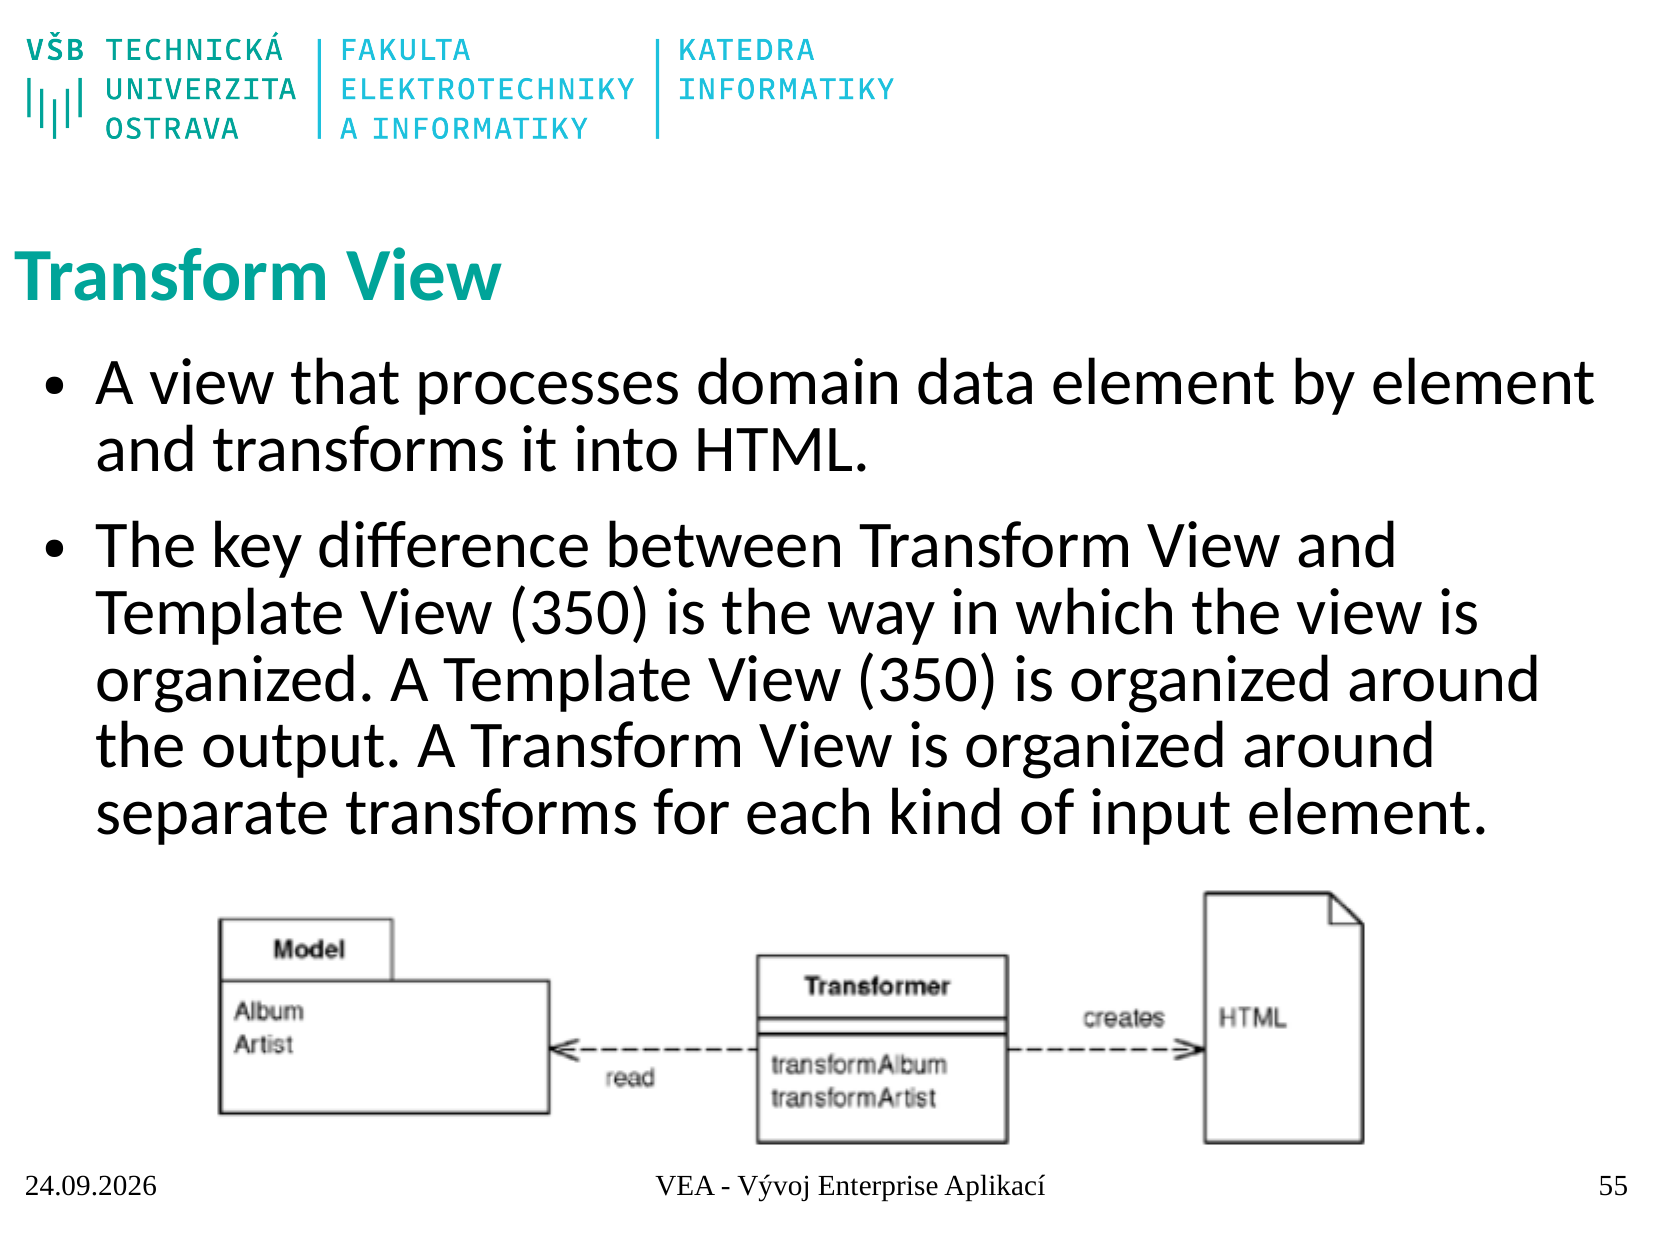

Transform View
# A view that processes domain data element by element and transforms it into HTML.
The key difference between Transform View and Template View (350) is the way in which the view is organized. A Template View (350) is organized around the output. A Transform View is organized around separate transforms for each kind of input element.
VEA - Vývoj Enterprise Aplikací
55